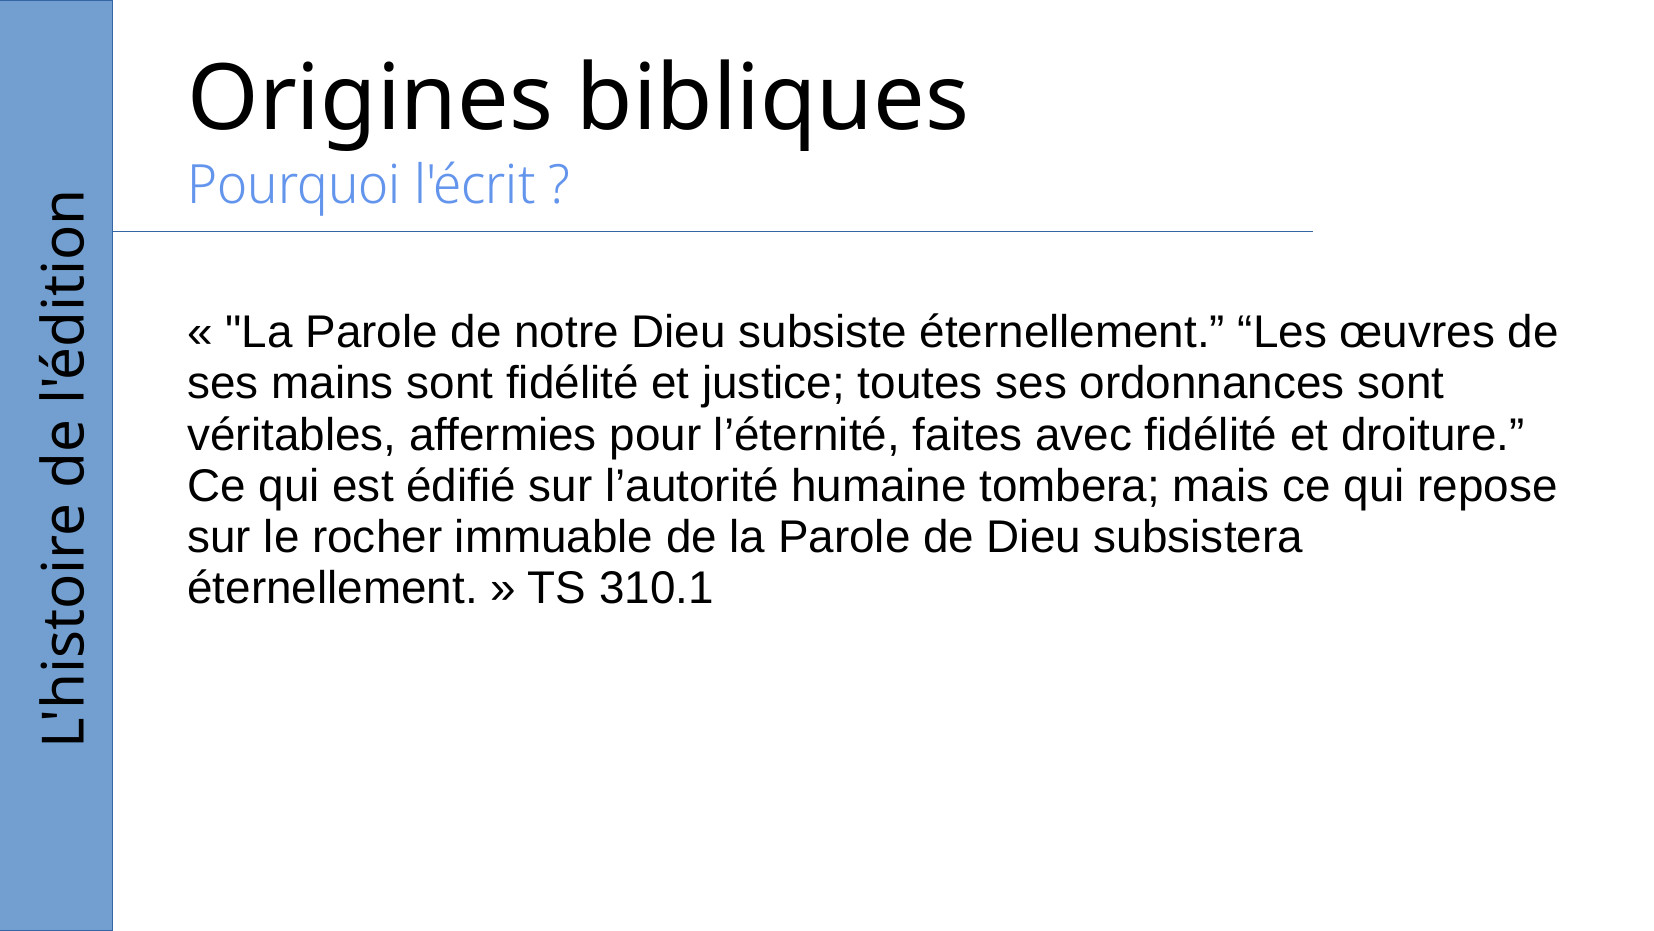

# Origines bibliques
Pourquoi l'écrit ?
« "La Parole de notre Dieu subsiste éternellement.” “Les œuvres de ses mains sont fidélité et justice; toutes ses ordonnances sont véritables, affermies pour l’éternité, faites avec fidélité et droiture.” Ce qui est édifié sur l’autorité humaine tombera; mais ce qui repose sur le rocher immuable de la Parole de Dieu subsistera éternellement. » TS 310.1
L'histoire de l'édition